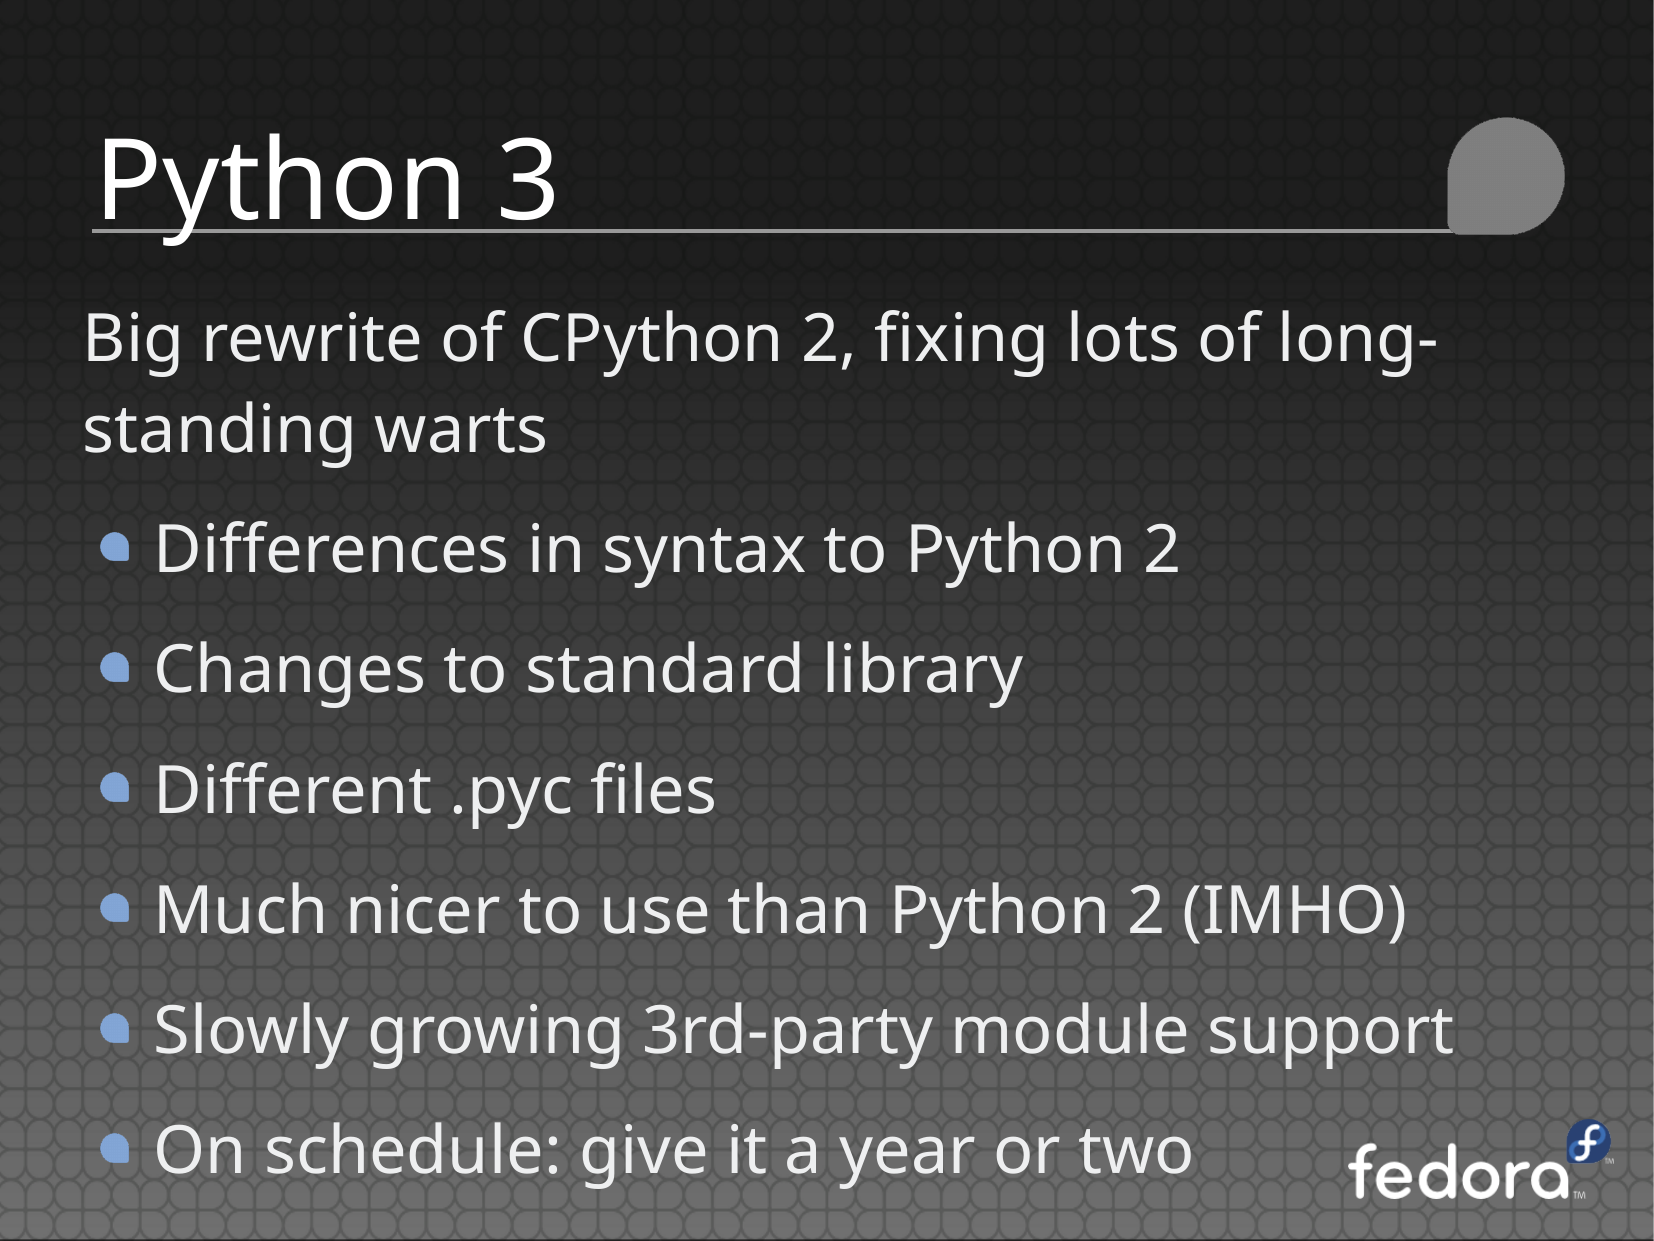

Python 3
# Big rewrite of CPython 2, fixing lots of long-standing warts
Differences in syntax to Python 2
Changes to standard library
Different .pyc files
Much nicer to use than Python 2 (IMHO)
Slowly growing 3rd-party module support
On schedule: give it a year or two